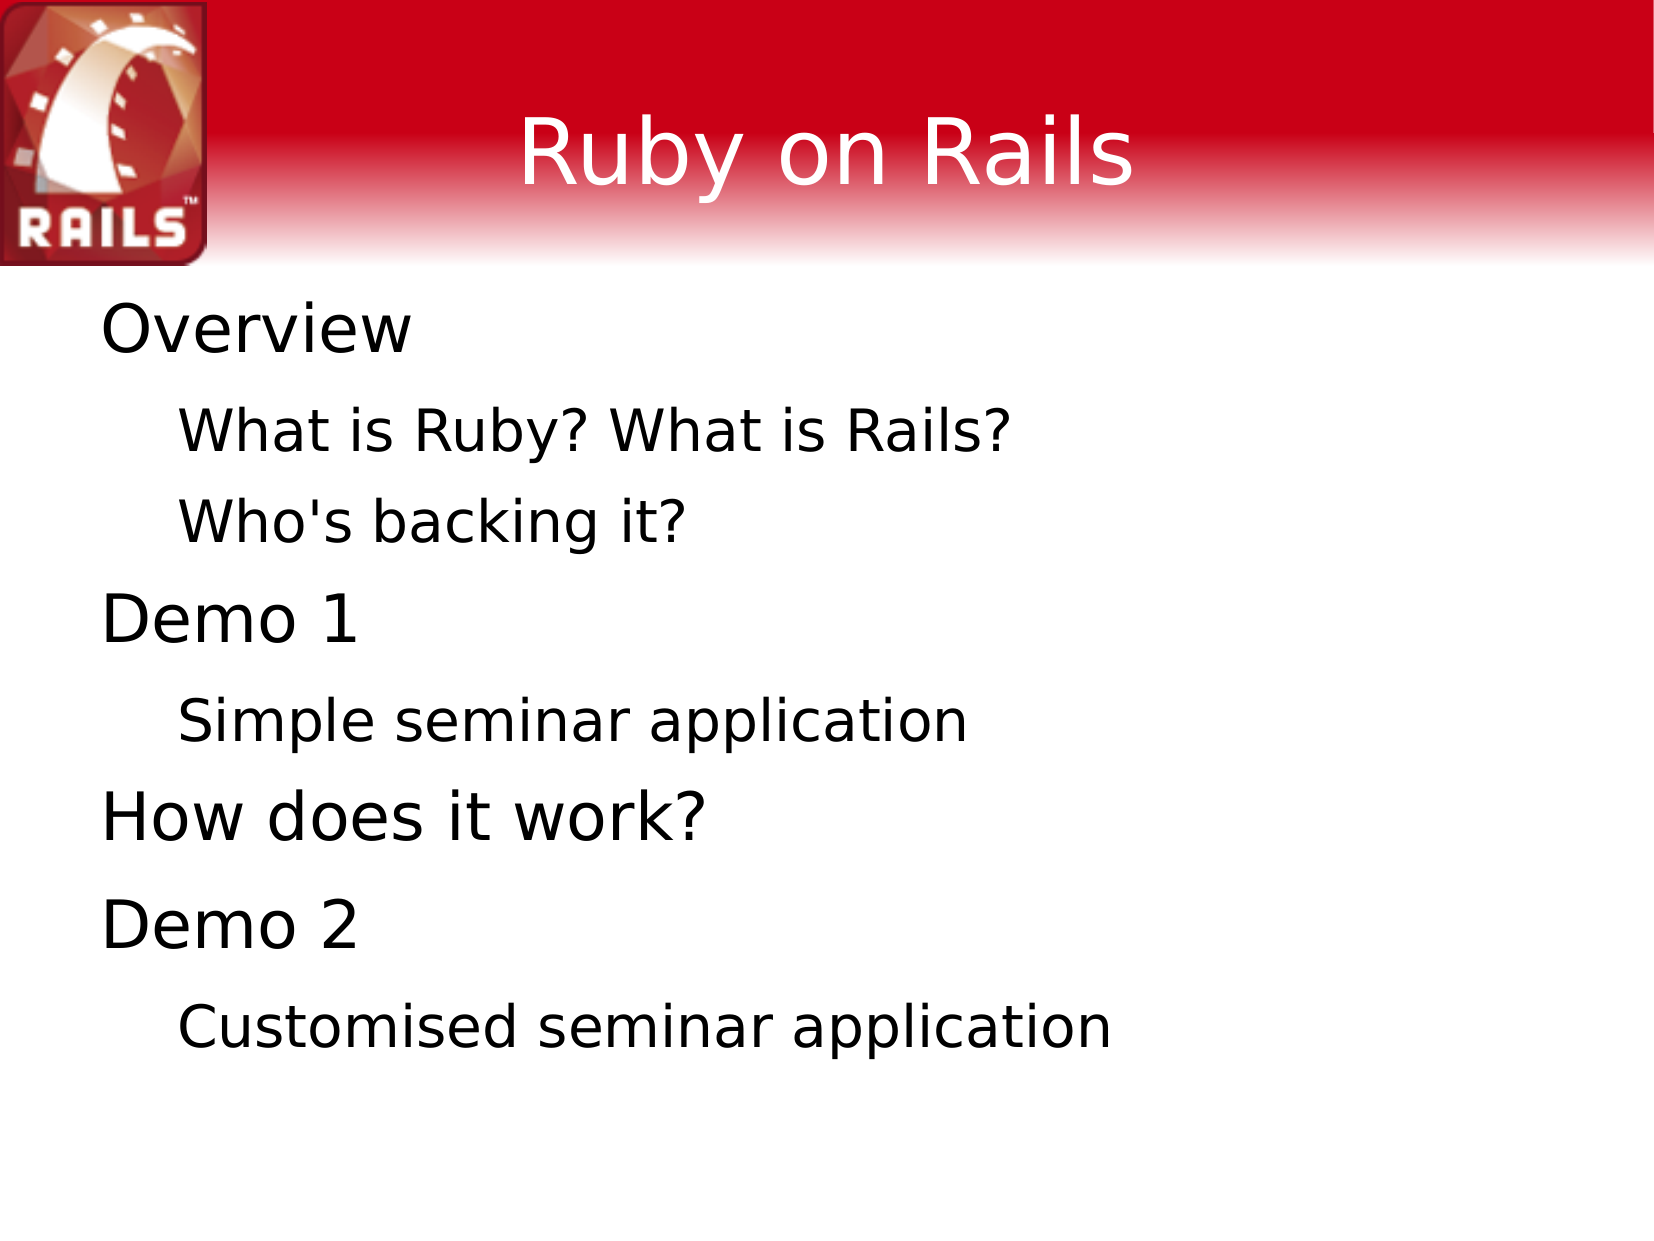

# Ruby on Rails
Overview
What is Ruby? What is Rails?
Who's backing it?
Demo 1
Simple seminar application
How does it work?
Demo 2
Customised seminar application